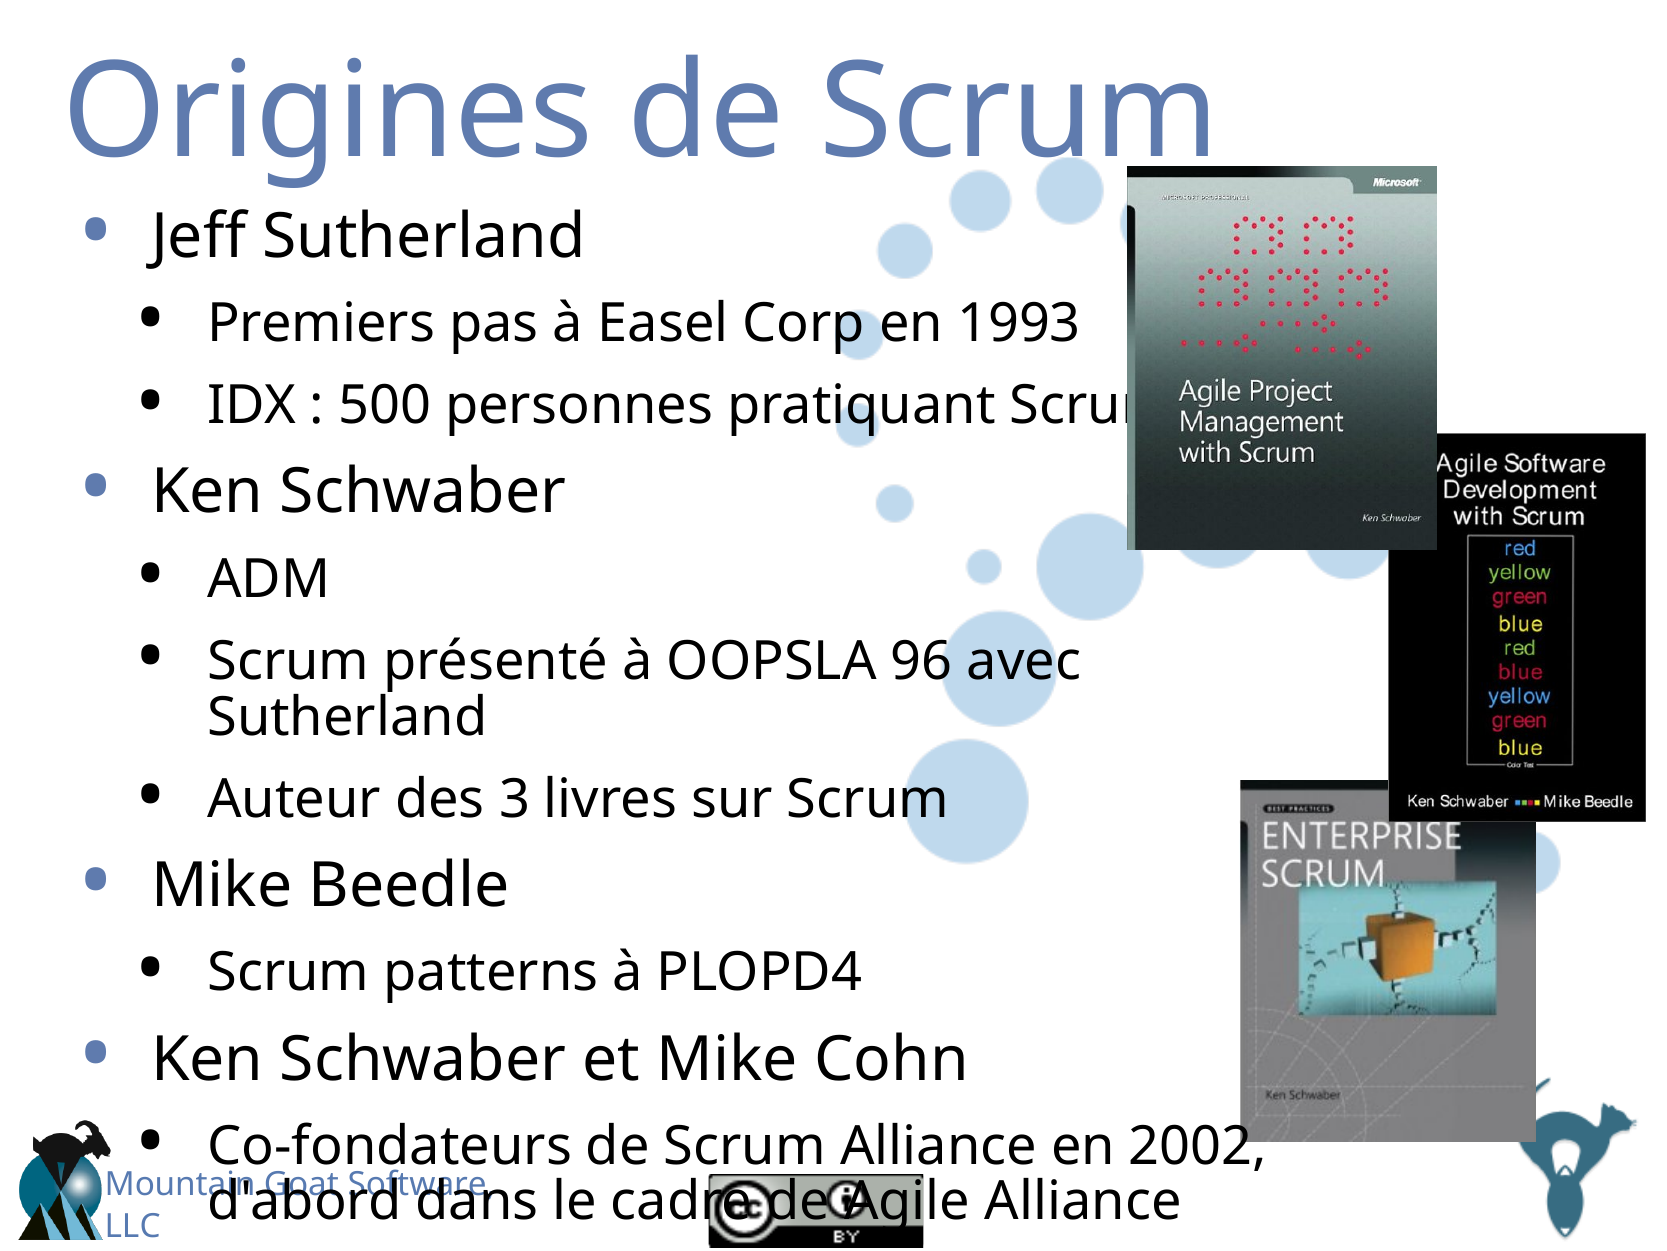

# Origines de Scrum
Jeff Sutherland
Premiers pas à Easel Corp en 1993
IDX : 500 personnes pratiquant Scrum
Ken Schwaber
ADM
Scrum présenté à OOPSLA 96 avec Sutherland
Auteur des 3 livres sur Scrum
Mike Beedle
Scrum patterns à PLOPD4
Ken Schwaber et Mike Cohn
Co-fondateurs de Scrum Alliance en 2002, d'abord dans le cadre de Agile Alliance